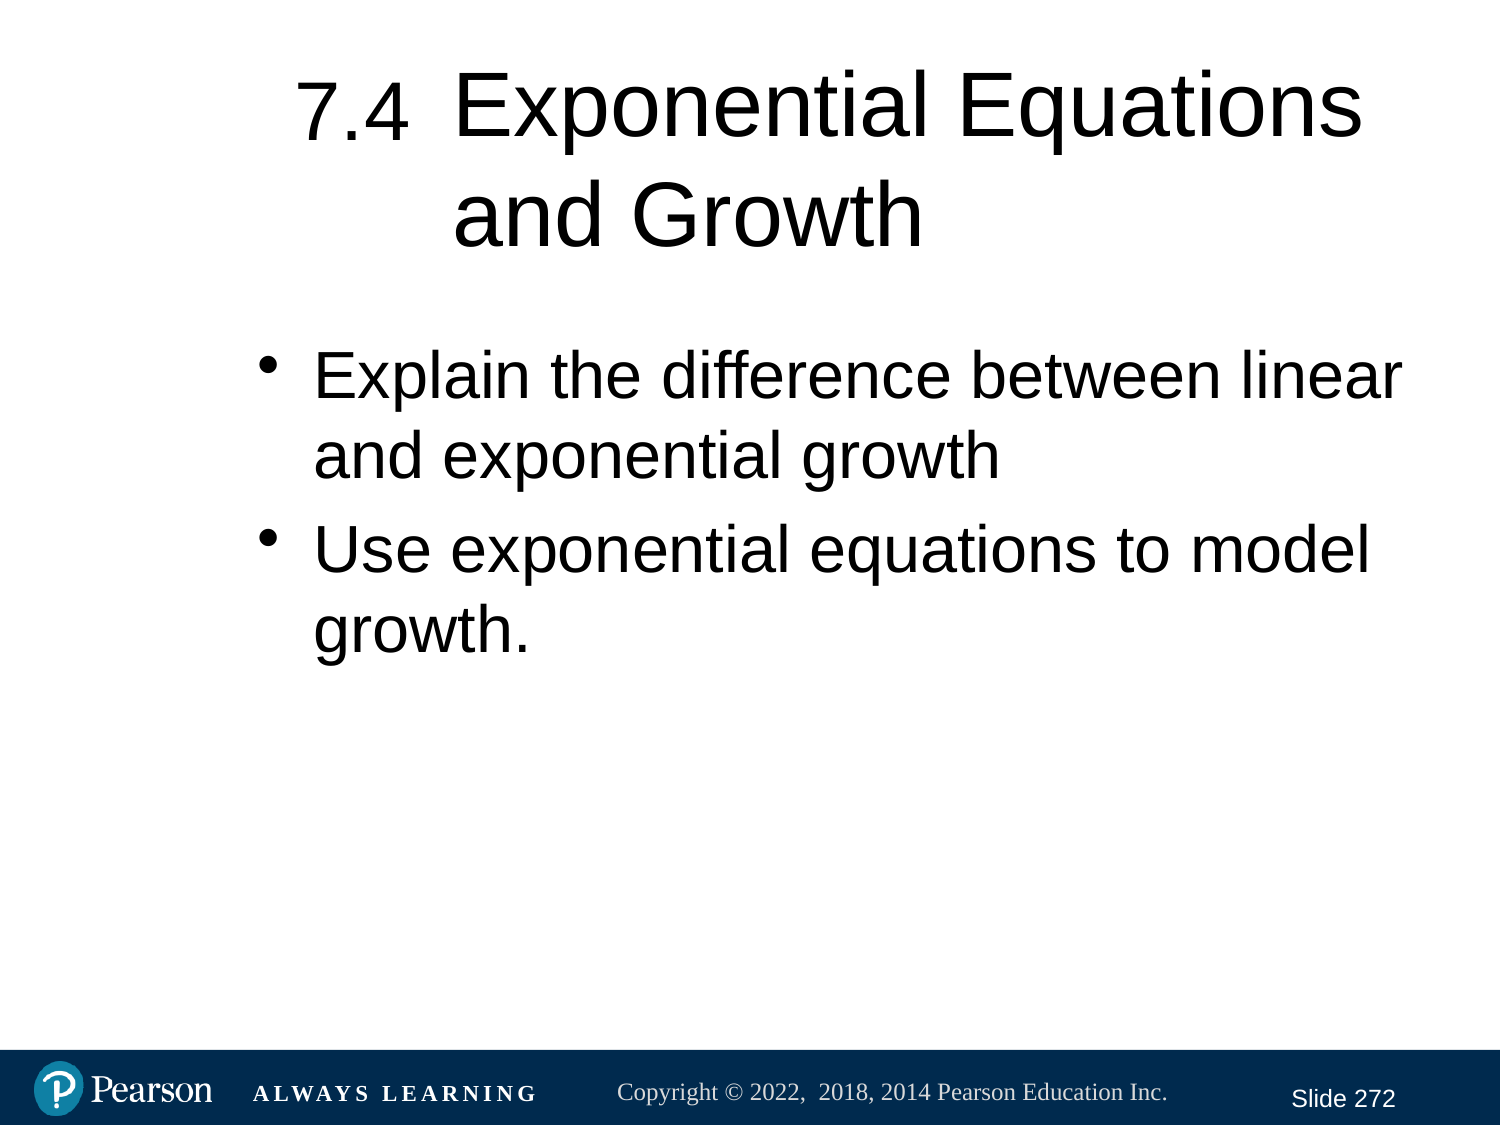

# Exponential Equations and Growth
7.4
Explain the difference between linear and exponential growth
Use exponential equations to model growth.